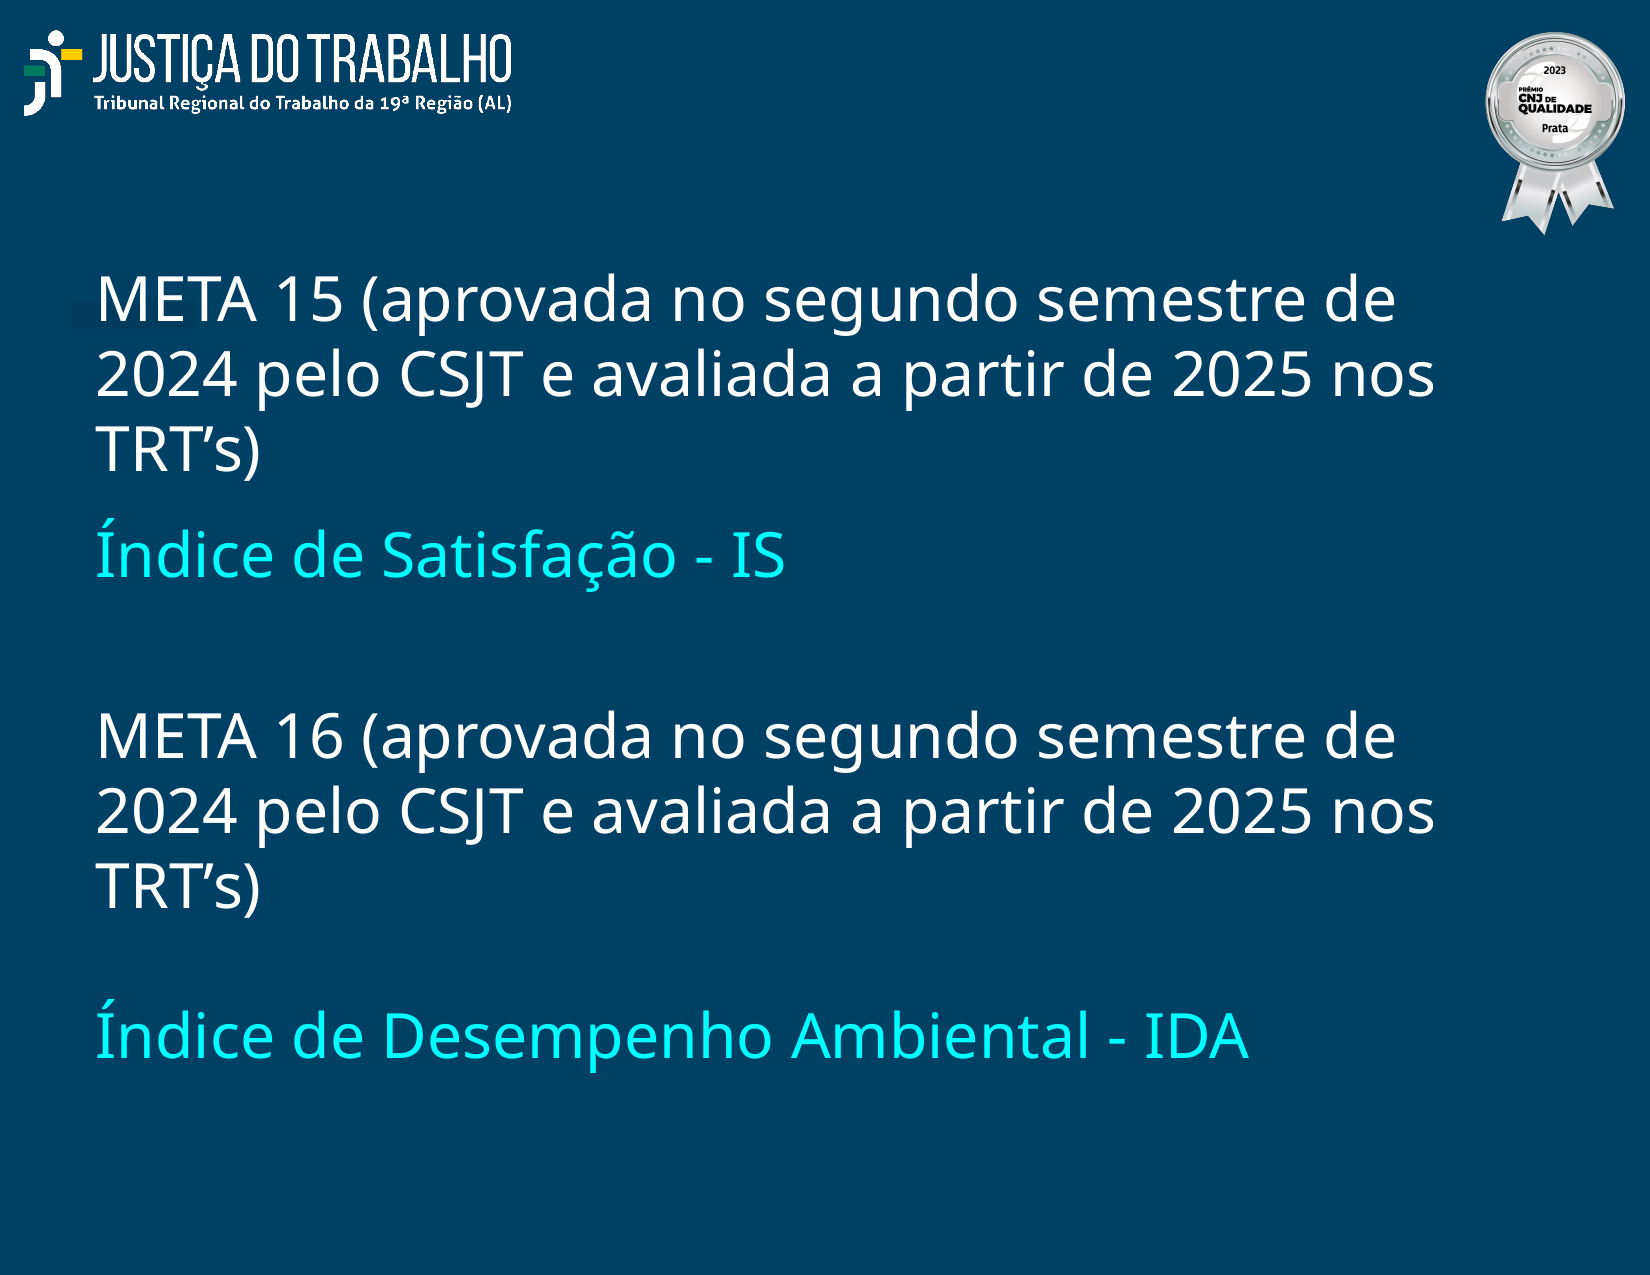

META 15 (aprovada no segundo semestre de 2024 pelo CSJT e avaliada a partir de 2025 nos TRT’s)
Índice de Satisfação - IS
META 16 (aprovada no segundo semestre de 2024 pelo CSJT e avaliada a partir de 2025 nos TRT’s)
Índice de Desempenho Ambiental - IDA